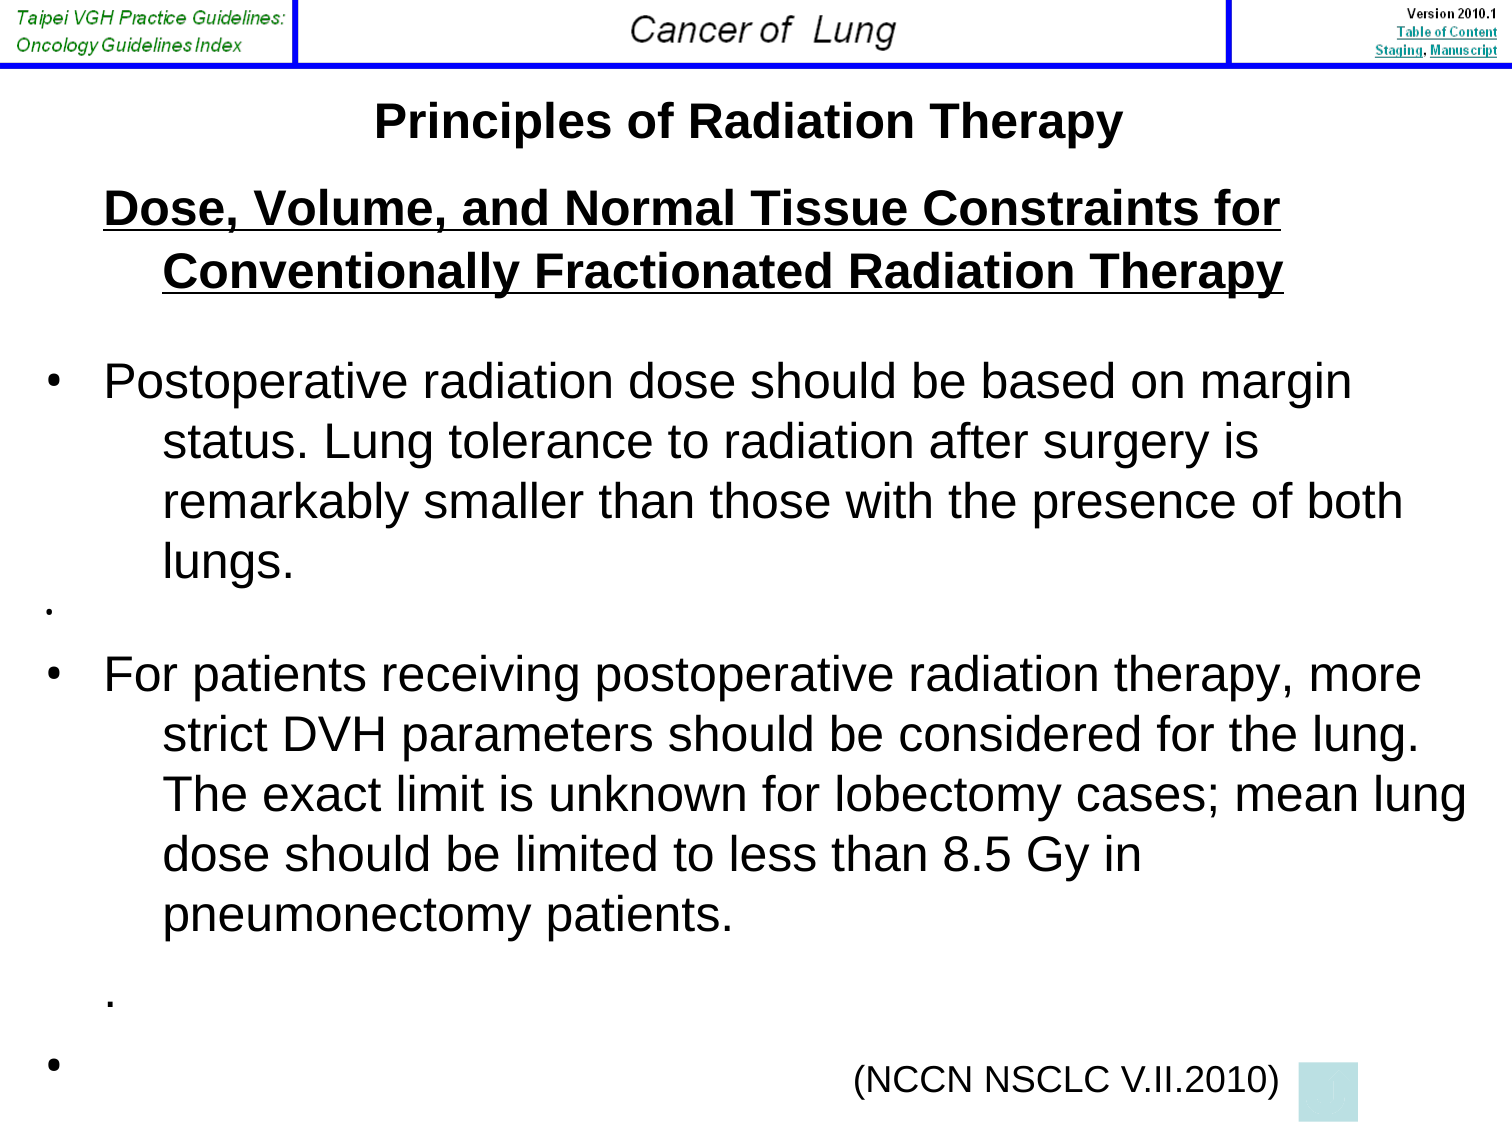

# Principles of Radiation Therapy
Dose, Volume, and Normal Tissue Constraints for Conventionally Fractionated Radiation Therapy
Postoperative radiation dose should be based on margin status. Lung tolerance to radiation after surgery is remarkably smaller than those with the presence of both lungs.
For patients receiving postoperative radiation therapy, more strict DVH parameters should be considered for the lung. The exact limit is unknown for lobectomy cases; mean lung dose should be limited to less than 8.5 Gy in pneumonectomy patients.
.
(NCCN NSCLC V.II.2010)